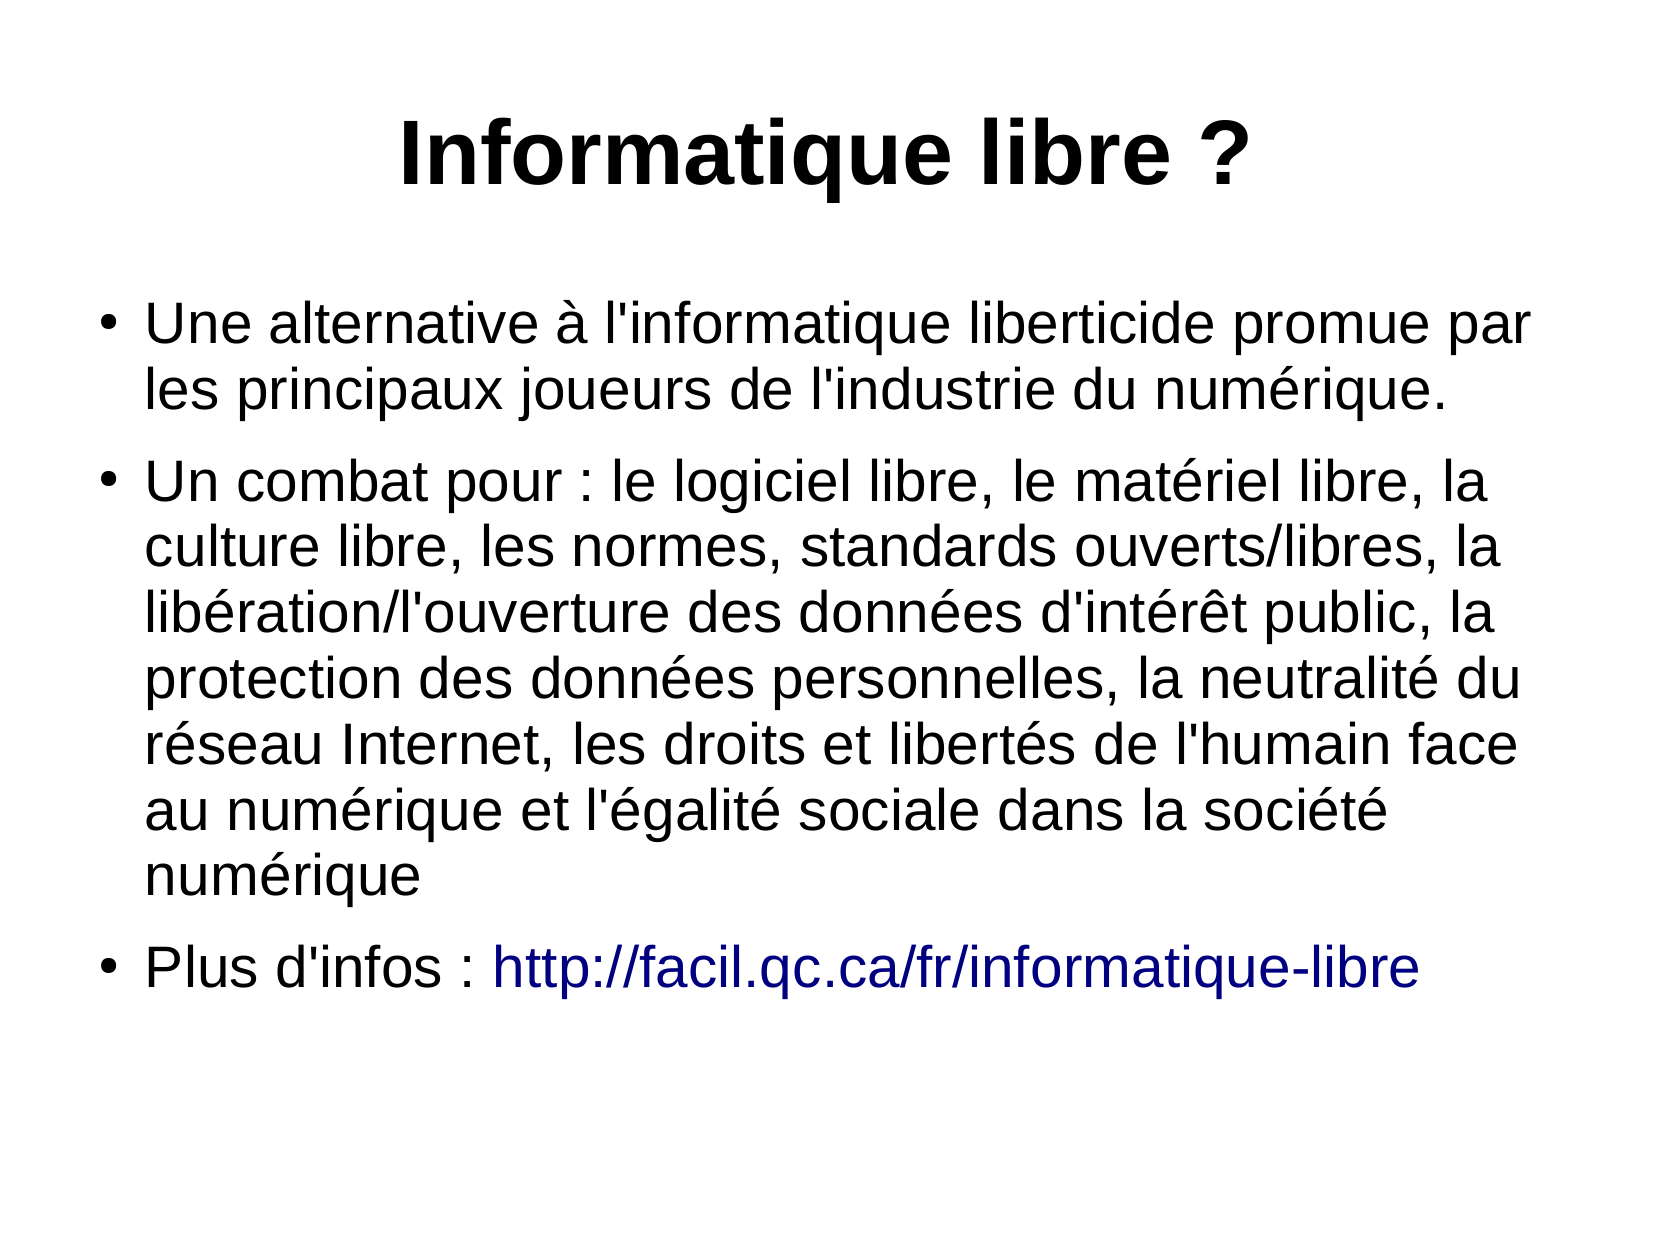

# Informatique libre ?
Une alternative à l'informatique liberticide promue par les principaux joueurs de l'industrie du numérique.
Un combat pour : le logiciel libre, le matériel libre, la culture libre, les normes, standards ouverts/libres, la libération/l'ouverture des données d'intérêt public, la protection des données personnelles, la neutralité du réseau Internet, les droits et libertés de l'humain face au numérique et l'égalité sociale dans la société numérique
Plus d'infos : http://facil.qc.ca/fr/informatique-libre